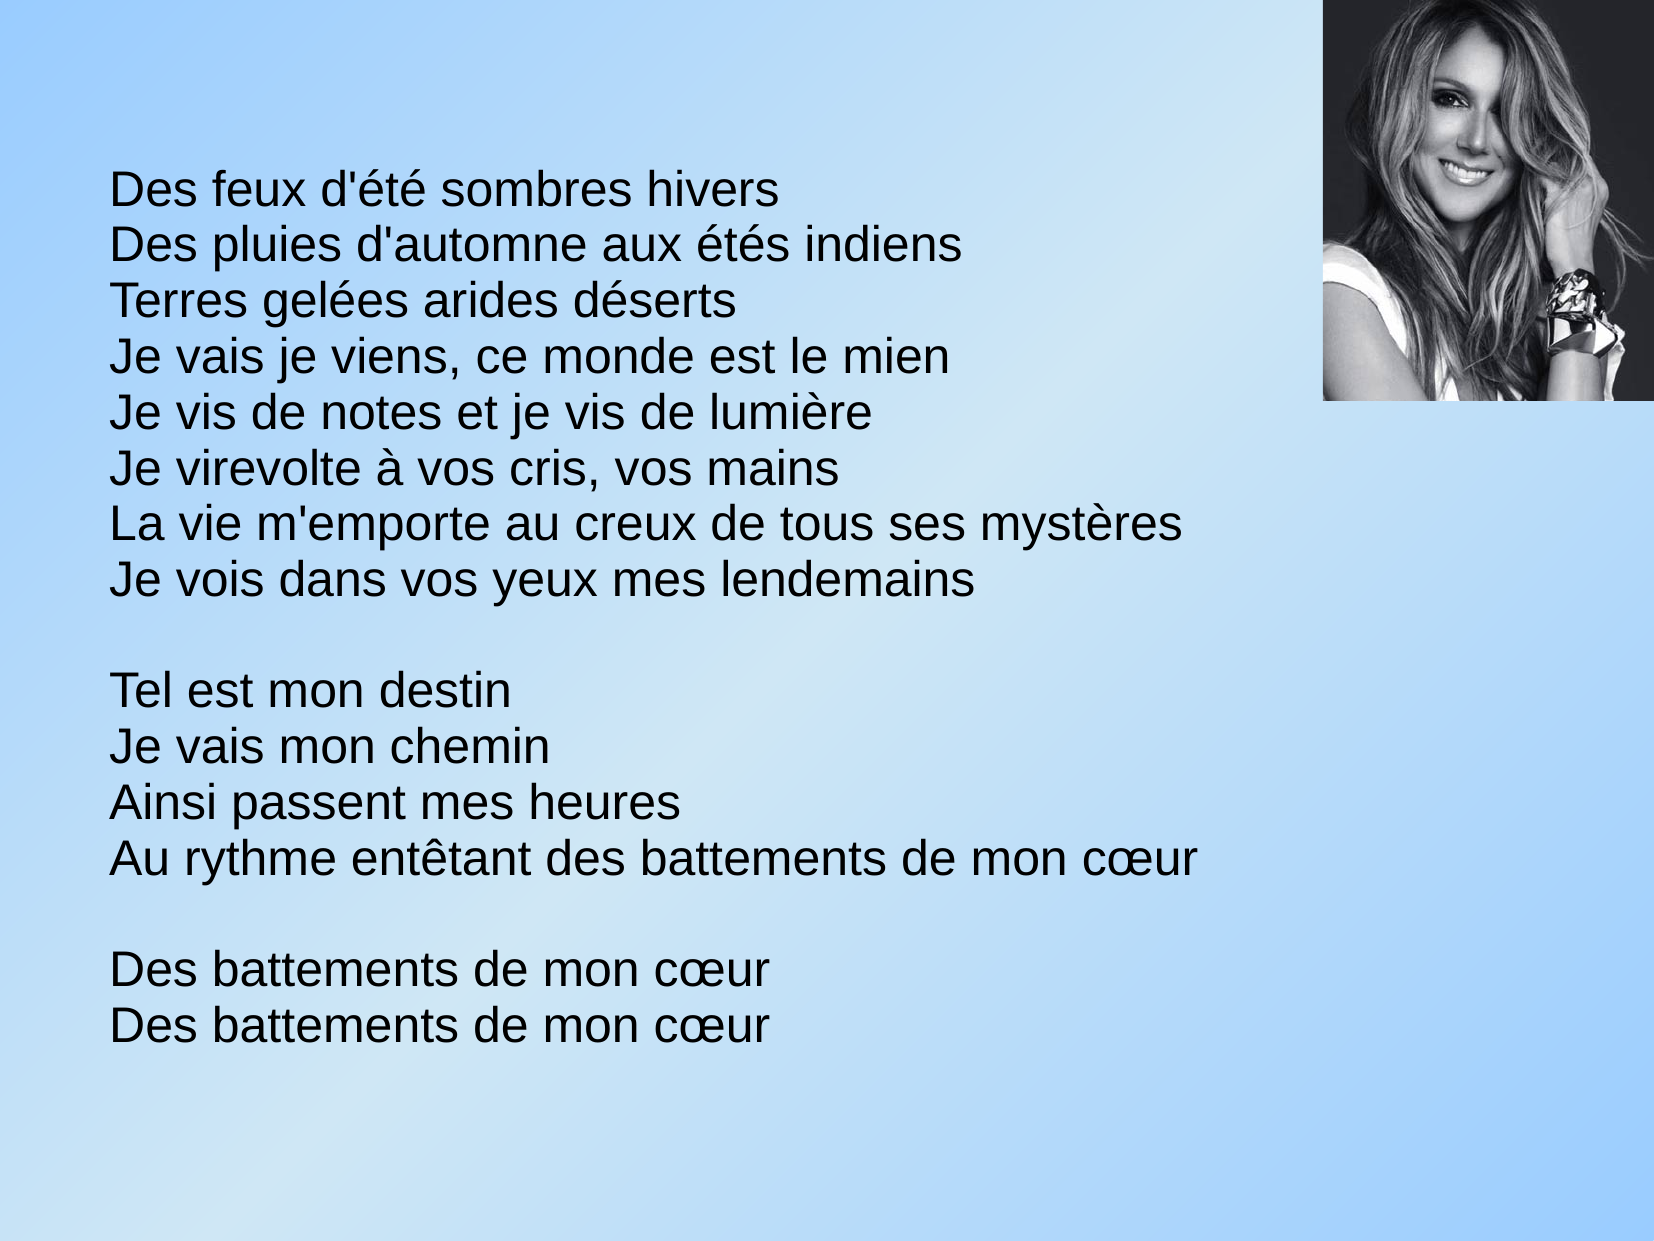

Des feux d'été sombres hivers
Des pluies d'automne aux étés indiens
Terres gelées arides déserts
Je vais je viens, ce monde est le mien
Je vis de notes et je vis de lumière
Je virevolte à vos cris, vos mains
La vie m'emporte au creux de tous ses mystères
Je vois dans vos yeux mes lendemains
Tel est mon destin
Je vais mon chemin
Ainsi passent mes heures
Au rythme entêtant des battements de mon cœur
Des battements de mon cœur
Des battements de mon cœur